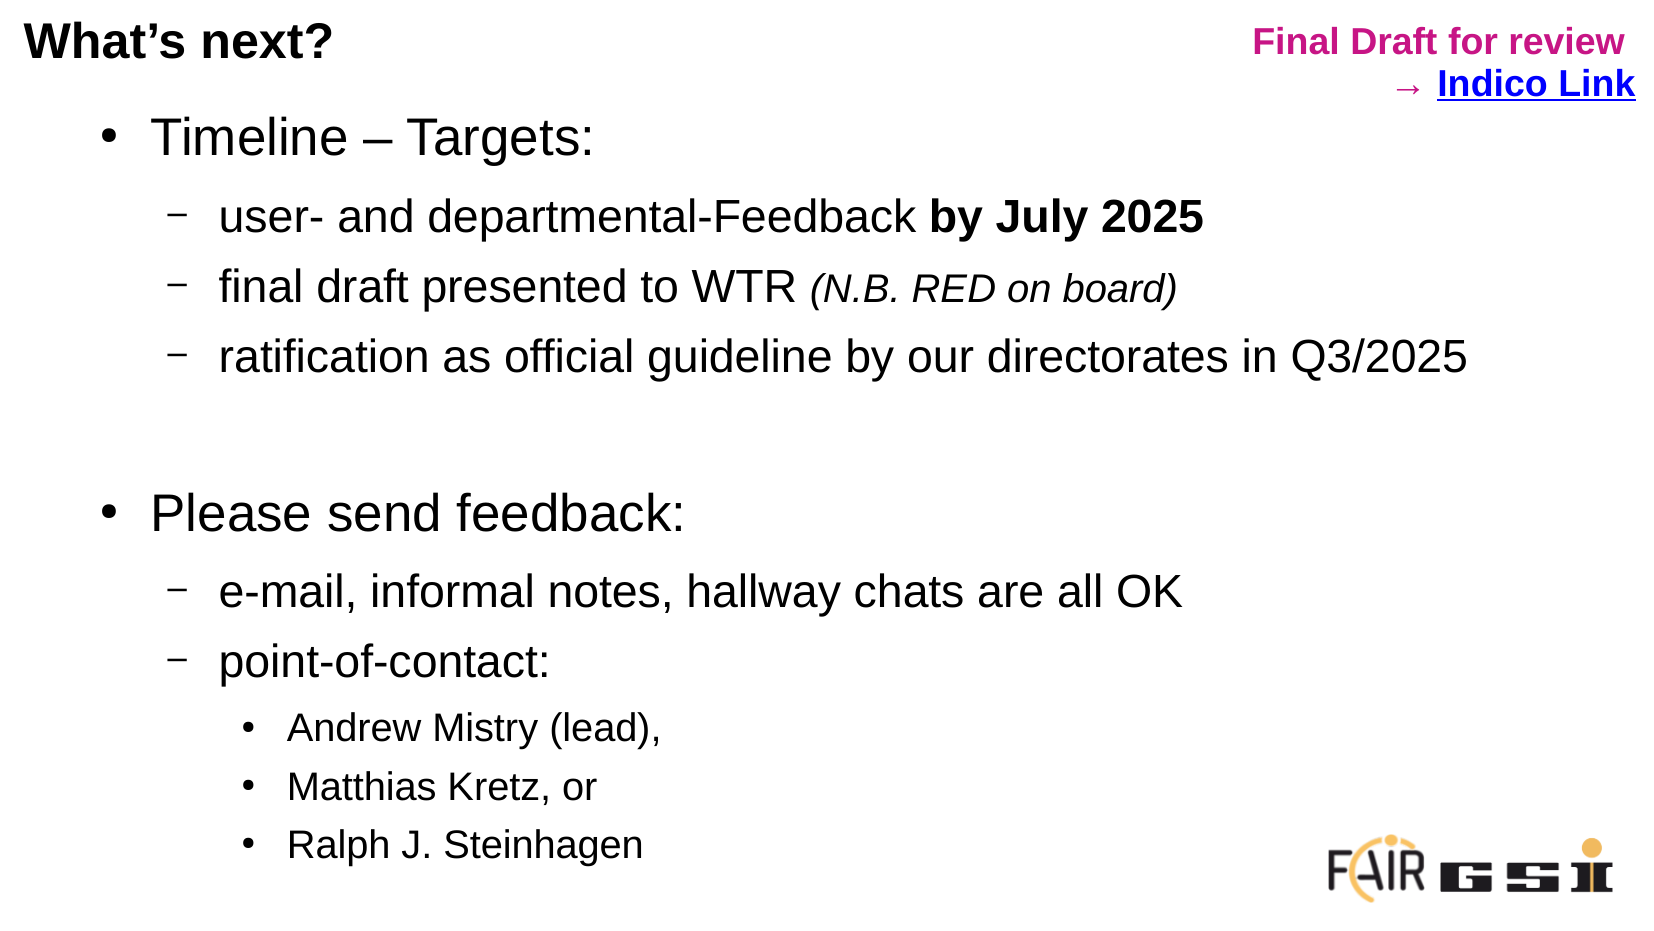

# What’s next?
Final Draft for review
→ Indico Link
Timeline – Targets:
user- and departmental-Feedback by July 2025
final draft presented to WTR (N.B. RED on board)
ratification as official guideline by our directorates in Q3/2025
Please send feedback:
e-mail, informal notes, hallway chats are all OK
point-of-contact:
Andrew Mistry (lead),
Matthias Kretz, or
Ralph J. Steinhagen